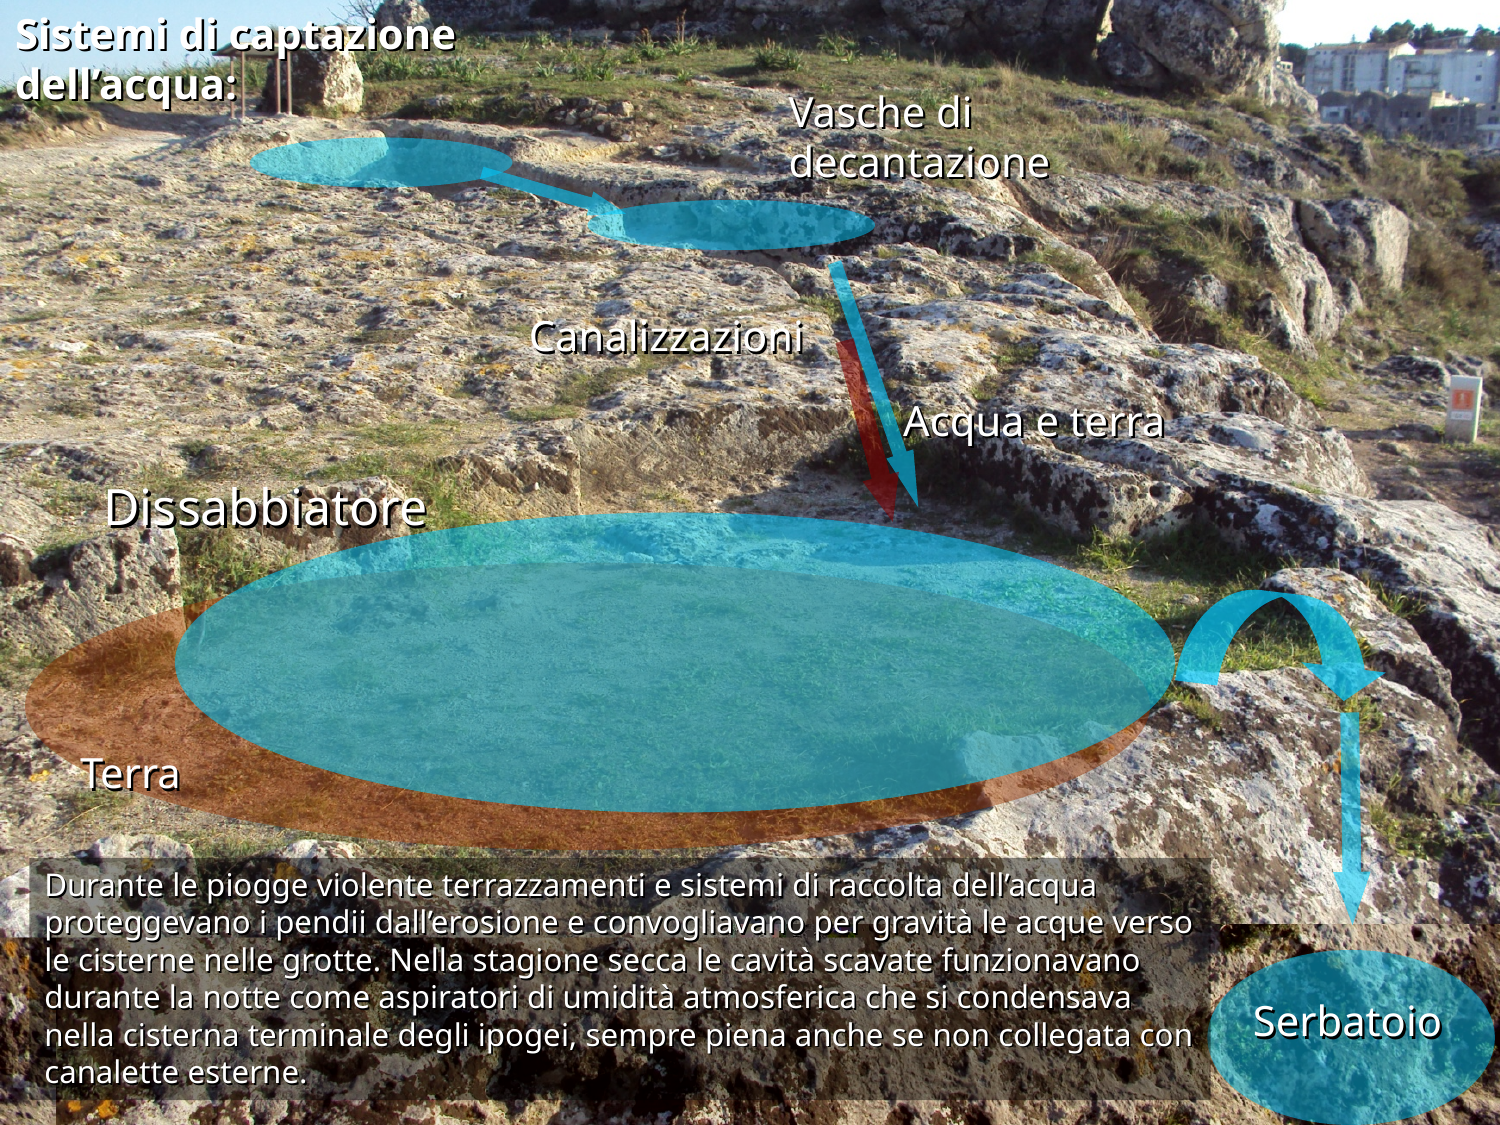

Sistemi di captazione dell’acqua:
Vasche di decantazione
Canalizzazioni
Acqua e terra
Dissabbiatore
Terra
Durante le piogge violente terrazzamenti e sistemi di raccolta dell’acqua proteggevano i pendii dall’erosione e convogliavano per gravità le acque verso le cisterne nelle grotte. Nella stagione secca le cavità scavate funzionavano durante la notte come aspiratori di umidità atmosferica che si condensava nella cisterna terminale degli ipogei, sempre piena anche se non collegata con canalette esterne.
Serbatoio